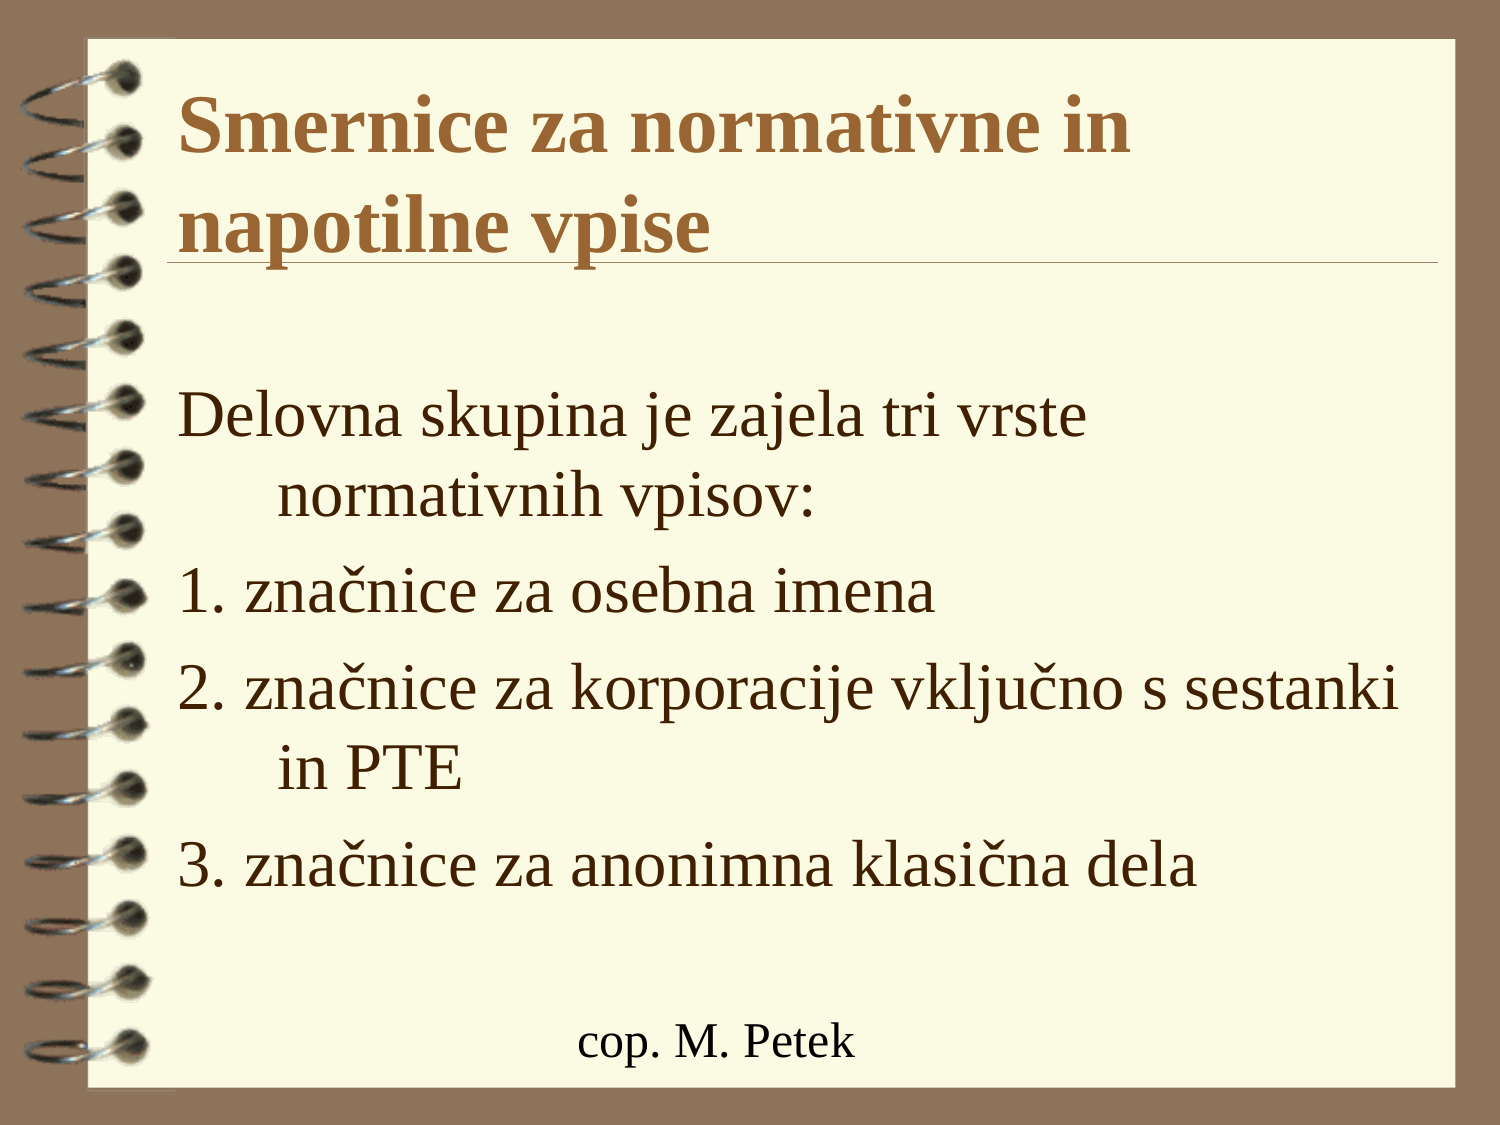

# Smernice za normativne in napotilne vpise
Delovna skupina je zajela tri vrste normativnih vpisov:
1. značnice za osebna imena
2. značnice za korporacije vključno s sestanki in PTE
3. značnice za anonimna klasična dela
cop. M. Petek